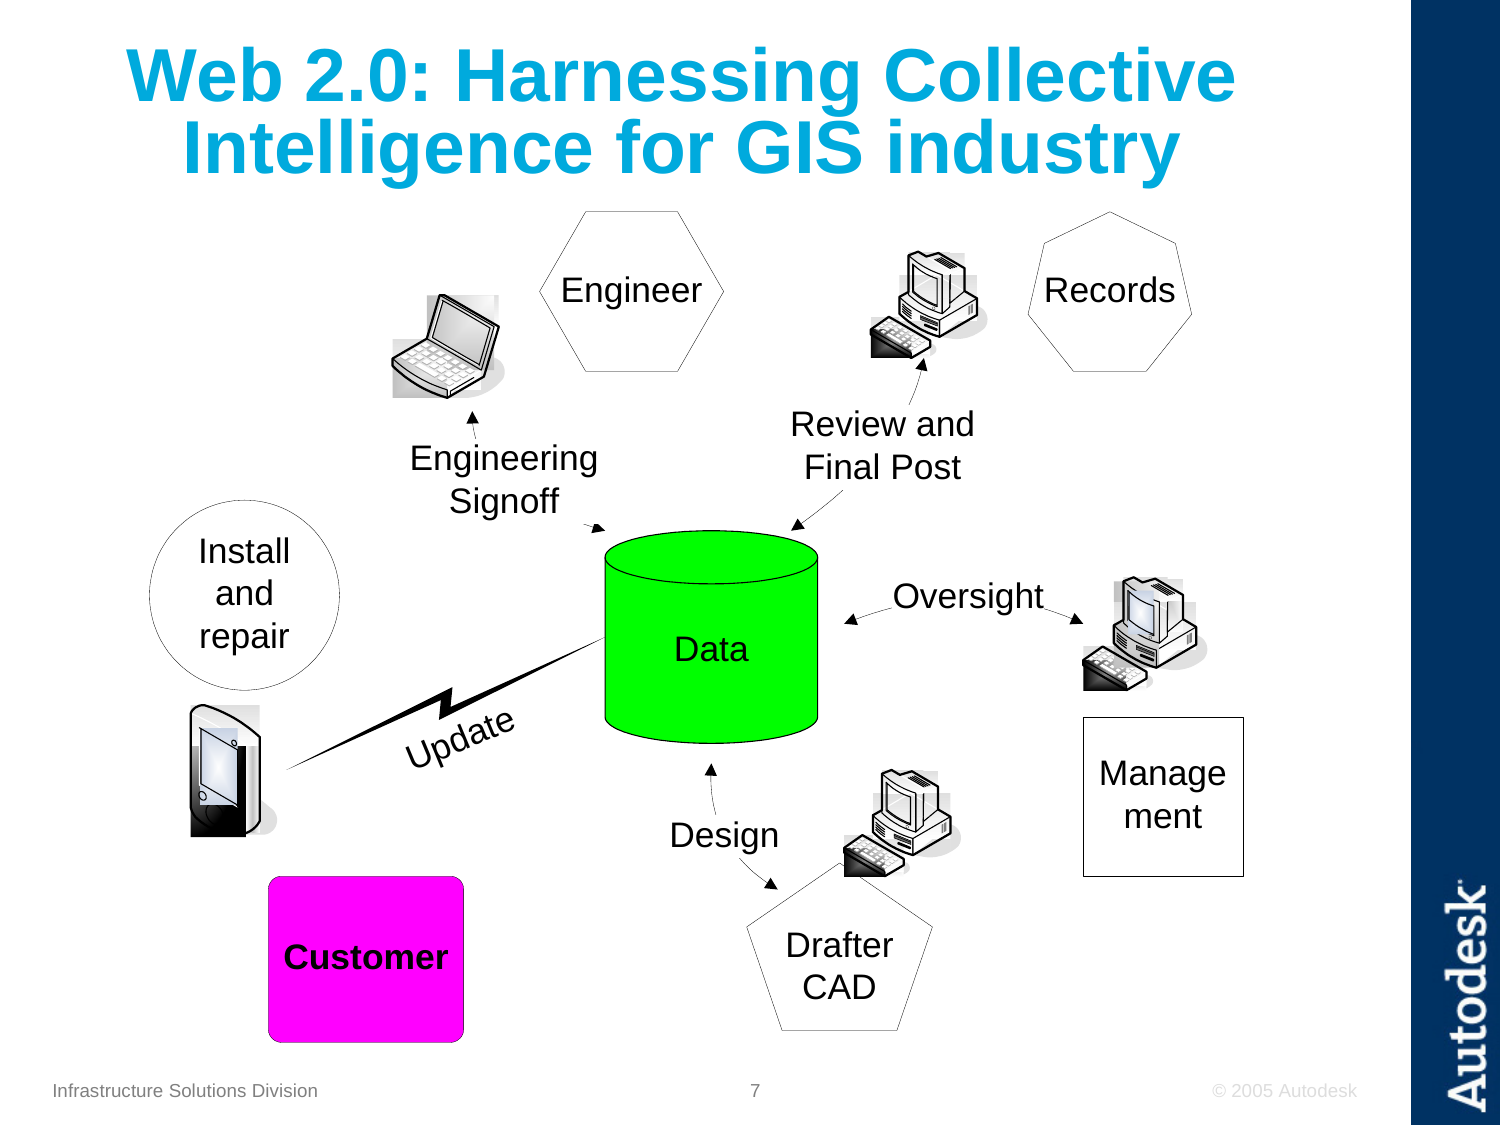

# Web 2.0: Harnessing Collective Intelligence for GIS industry